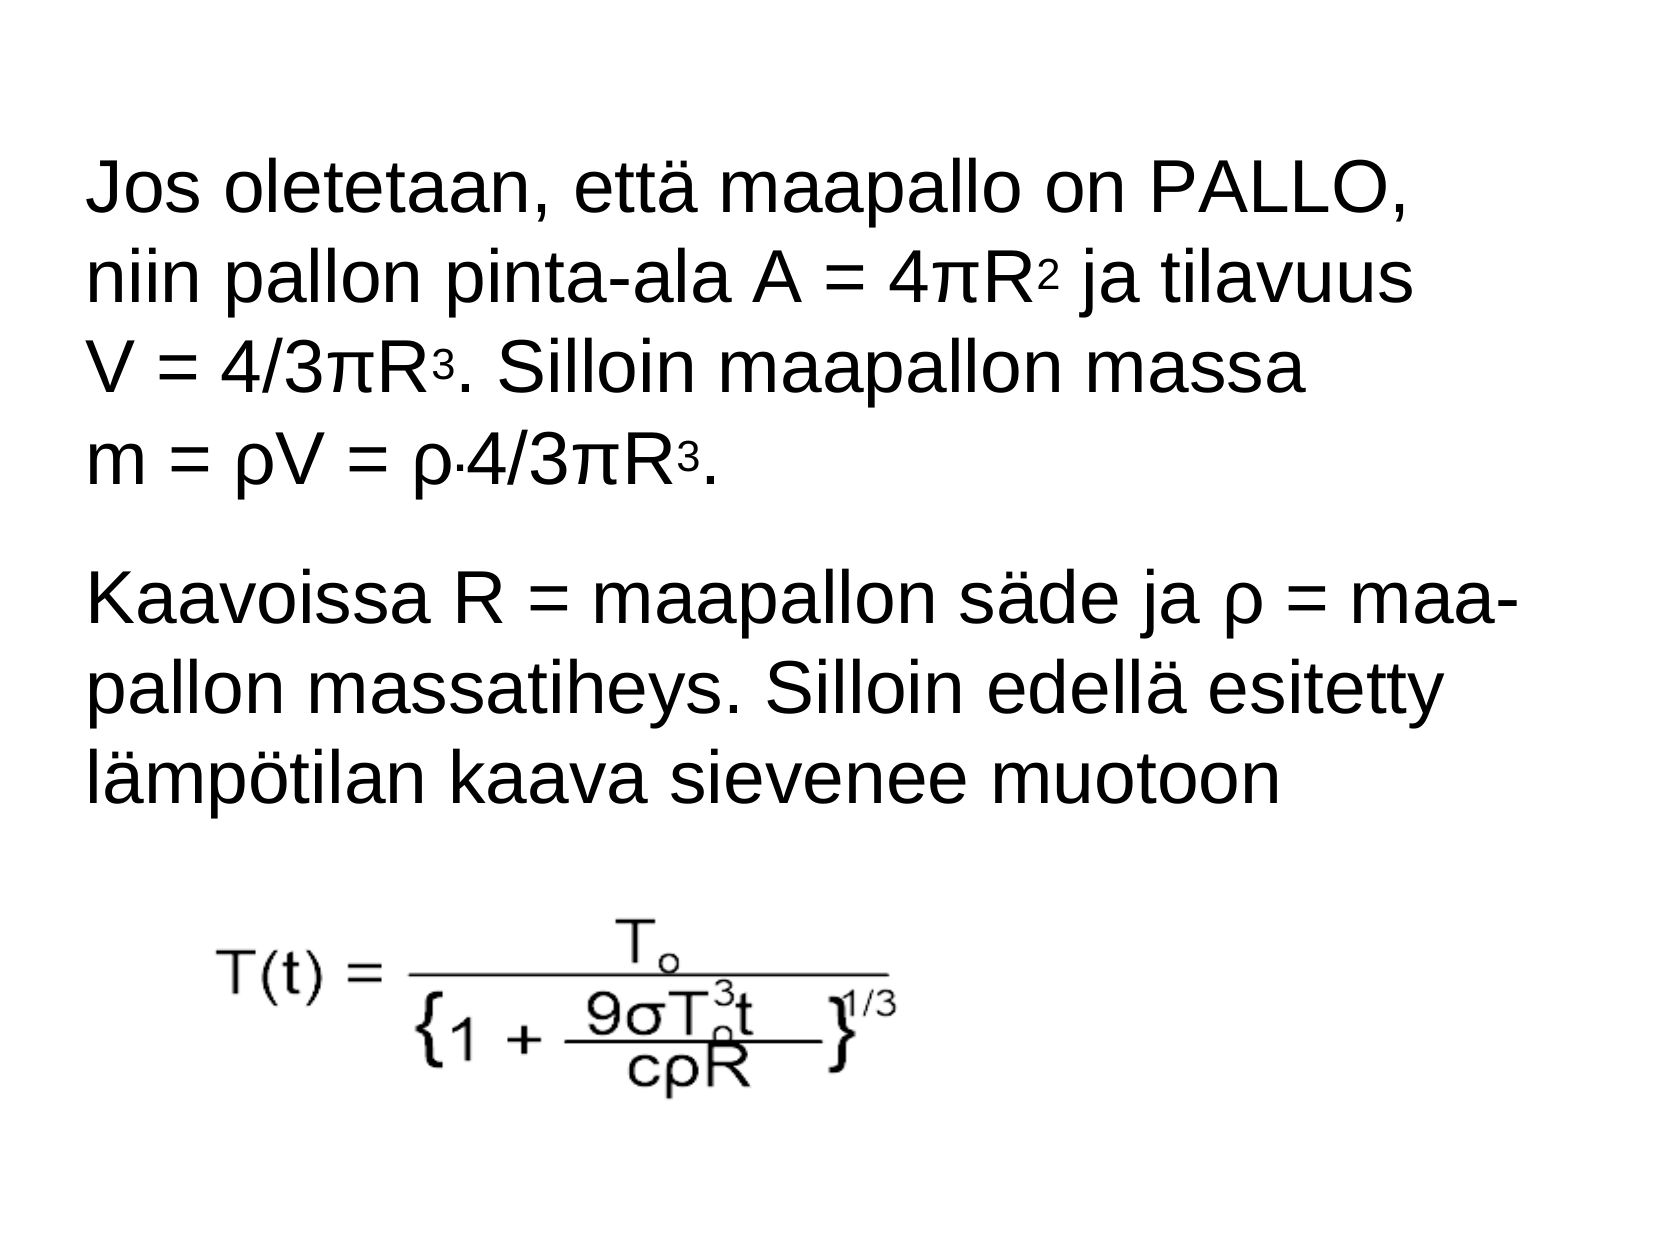

Jos oletetaan, että maapallo on PALLO, niin pallon pinta-ala A = 4πR2 ja tilavuus V = 4/3πR3. Silloin maapallon massa
m = ρV = ρ.4/3πR3.
Kaavoissa R = maapallon säde ja ρ = maa-pallon massatiheys. Silloin edellä esitetty lämpötilan kaava sievenee muotoon